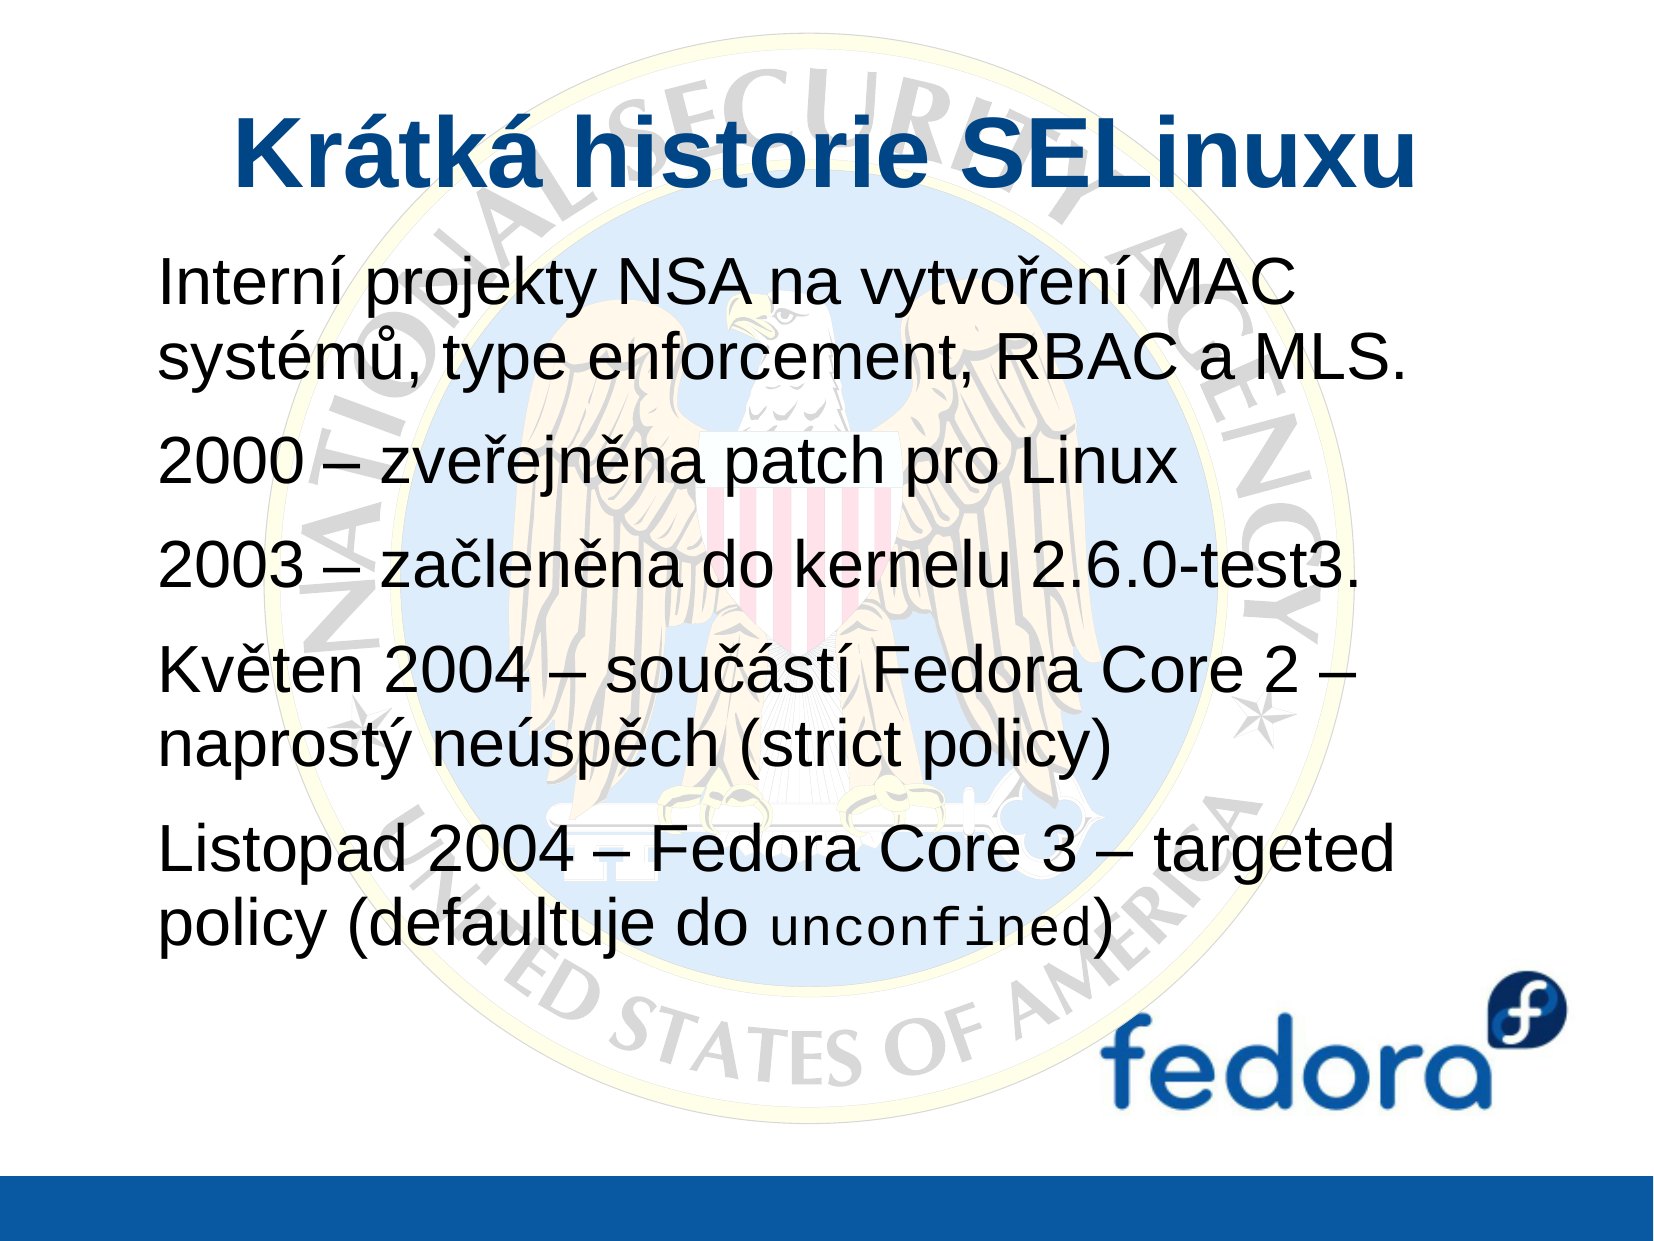

# Krátká historie SELinuxu
Interní projekty NSA na vytvoření MAC systémů, type enforcement, RBAC a MLS.
2000 – zveřejněna patch pro Linux
2003 – začleněna do kernelu 2.6.0-test3.
Květen 2004 – součástí Fedora Core 2 – naprostý neúspěch (strict policy)
Listopad 2004 – Fedora Core 3 – targeted policy (defaultuje do unconfined)